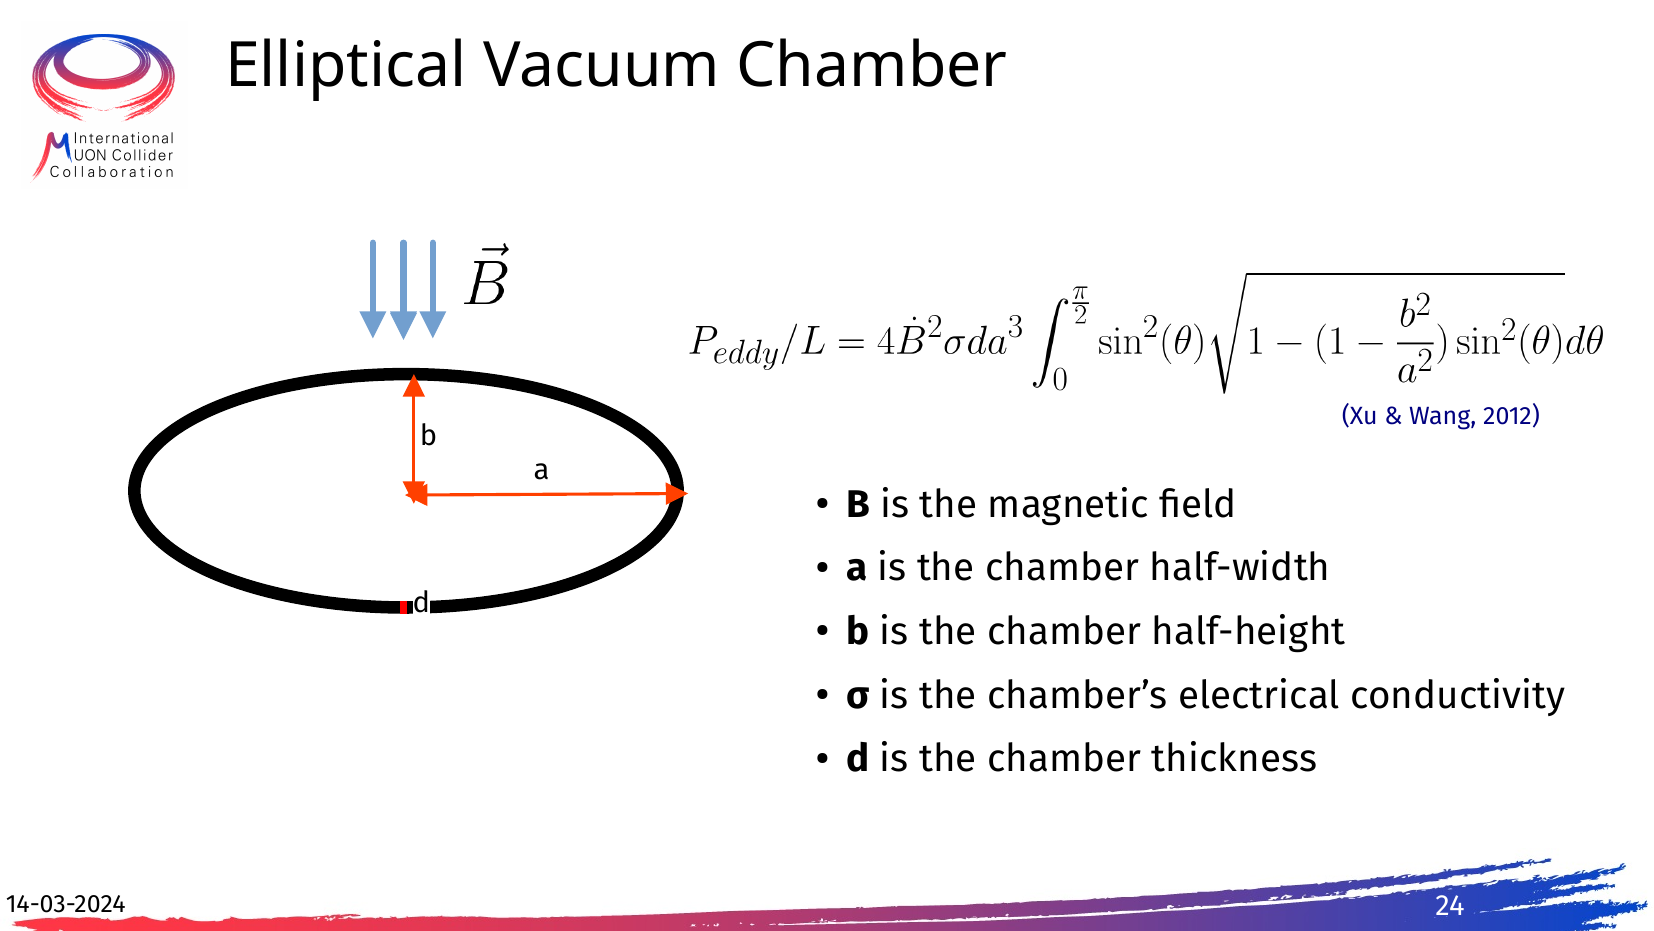

# Elliptical Vacuum Chamber
(Xu & Wang, 2012)
b
a
B is the magnetic field
a is the chamber half-width
b is the chamber half-height
σ is the chamber’s electrical conductivity
d is the chamber thickness
d
14-03-2024
24